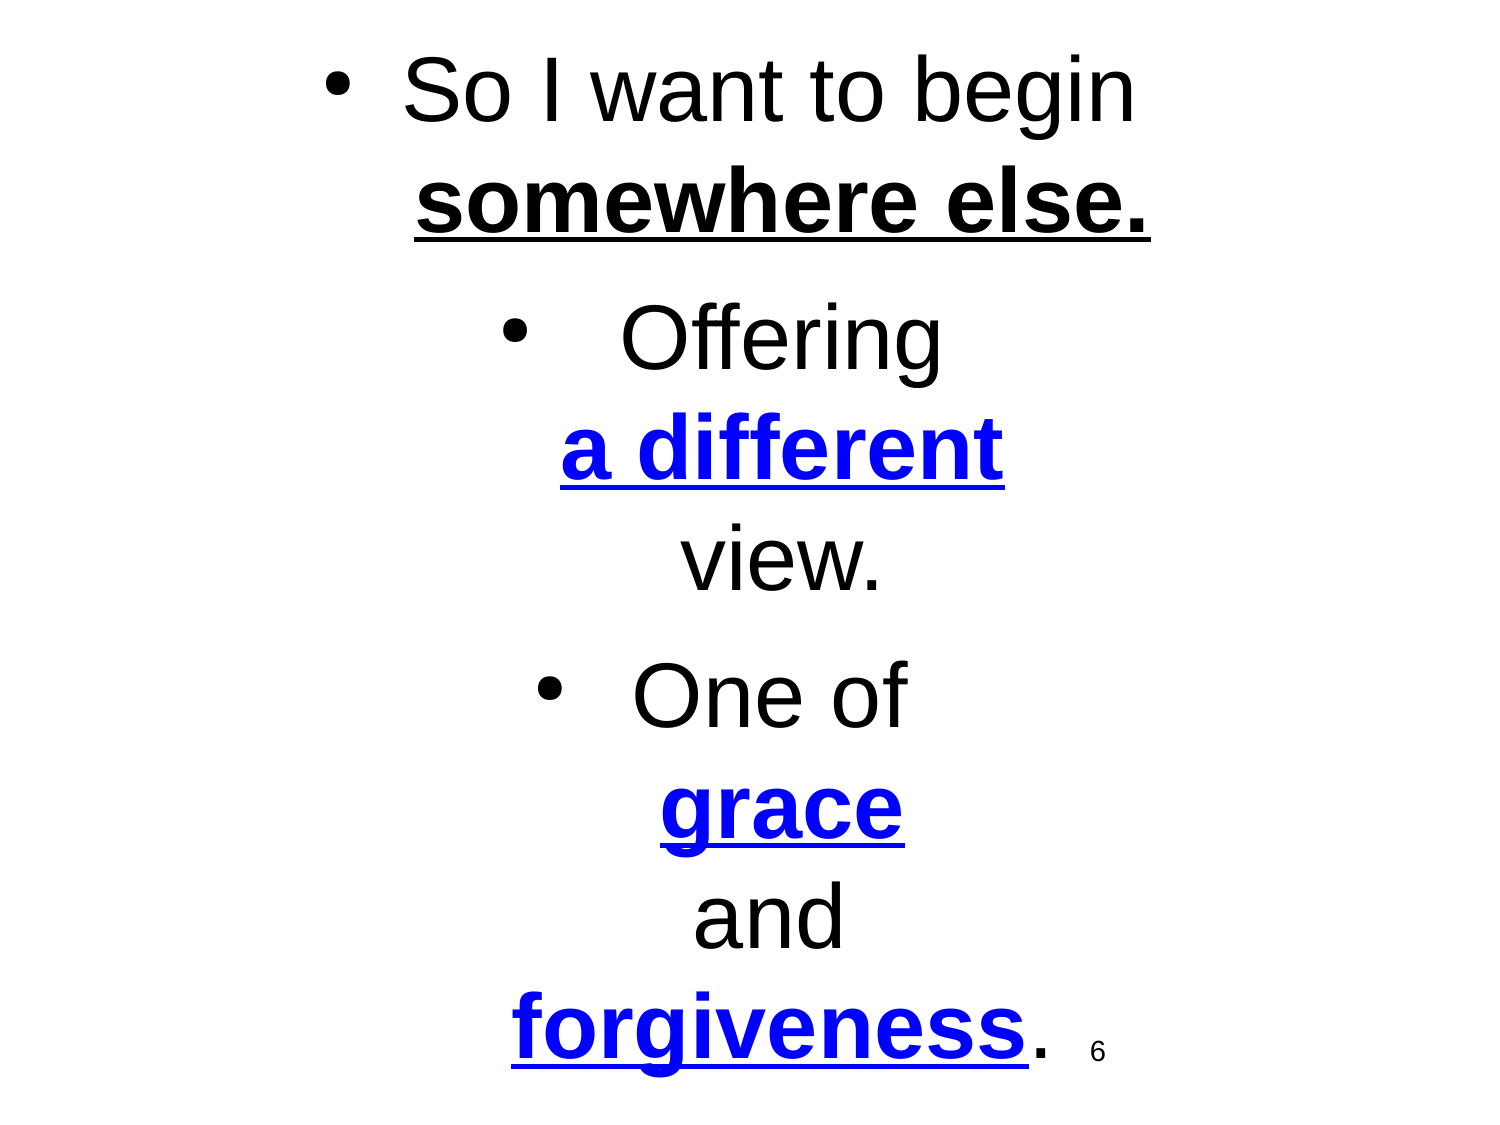

# So I want to begin somewhere else.
 Offering
a different
view.
One of
grace
and
forgiveness.
6